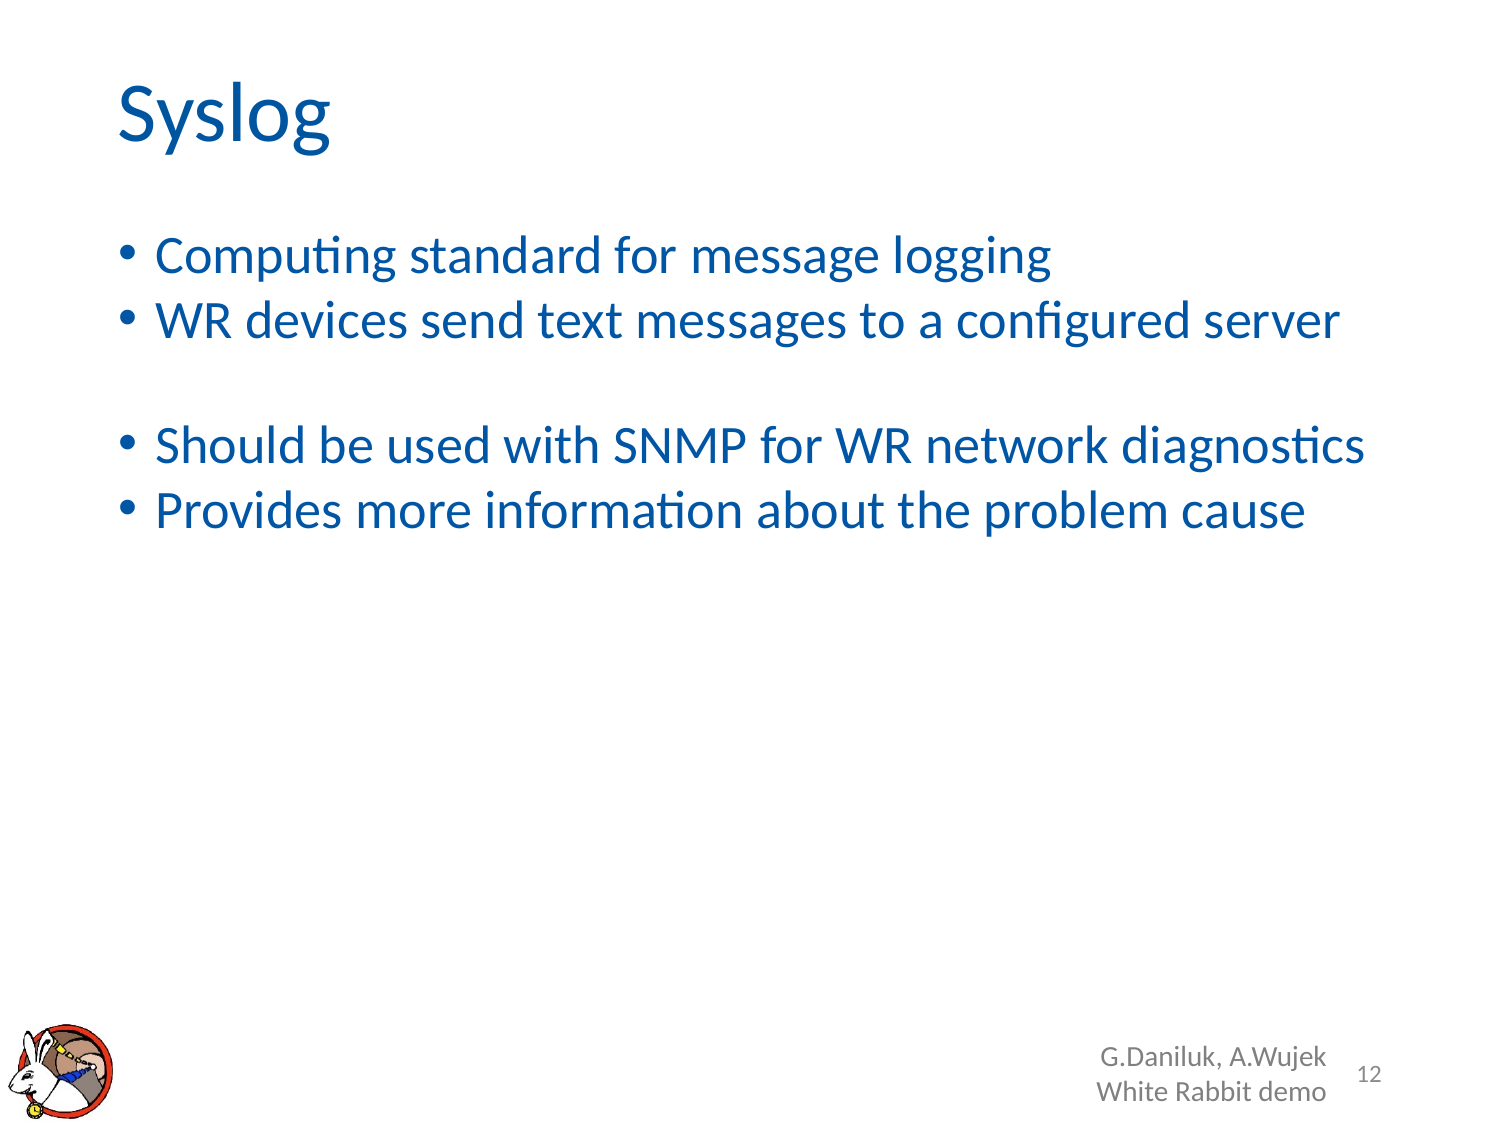

Syslog
Computing standard for message logging
WR devices send text messages to a configured server
Should be used with SNMP for WR network diagnostics
Provides more information about the problem cause